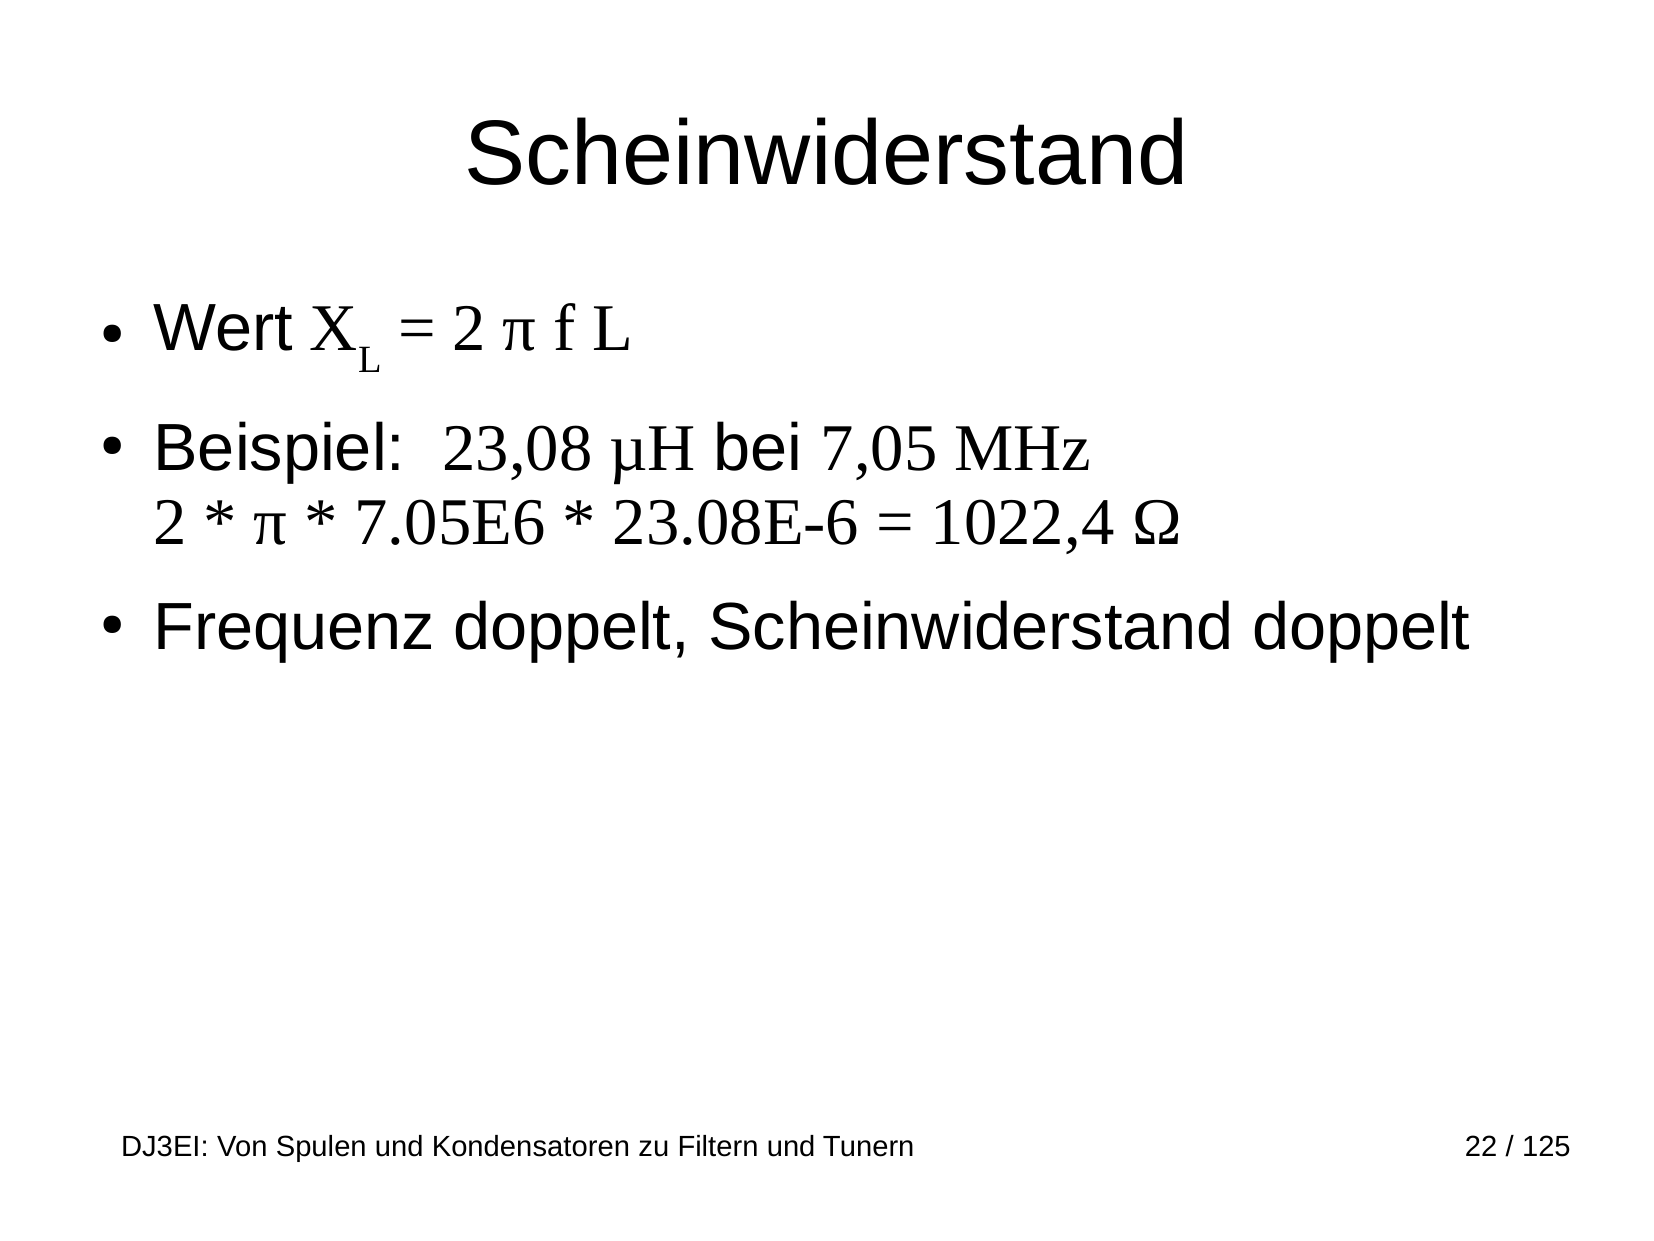

# Scheinwiderstand
Wert XL = 2 π f L
Beispiel: 23,08 µH bei 7,05 MHz
2 * π * 7.05E6 * 23.08E-6 = 1022,4 Ω
Frequenz doppelt, Scheinwiderstand doppelt